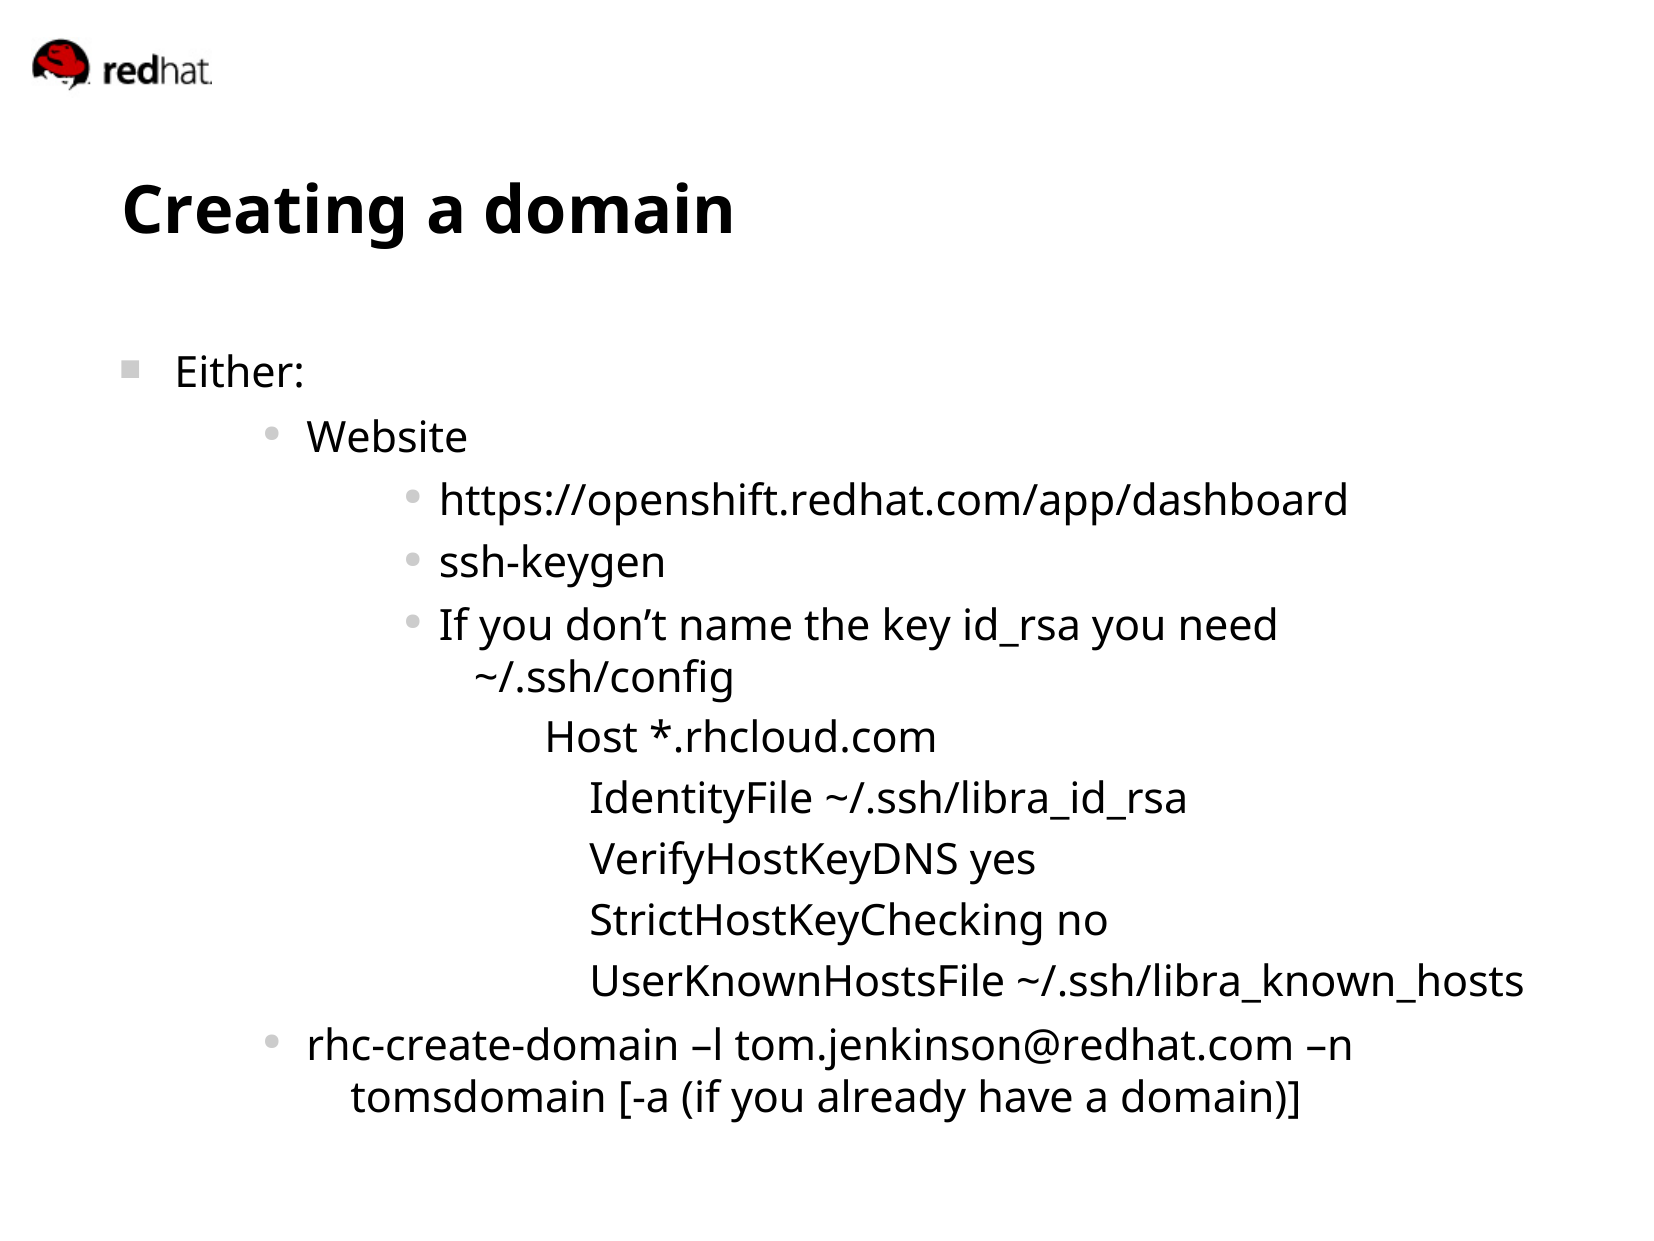

# Creating a domain
Either:
Website
https://openshift.redhat.com/app/dashboard
ssh-keygen
If you don’t name the key id_rsa you need ~/.ssh/config
Host *.rhcloud.com
 IdentityFile ~/.ssh/libra_id_rsa
 VerifyHostKeyDNS yes
 StrictHostKeyChecking no
 UserKnownHostsFile ~/.ssh/libra_known_hosts
rhc-create-domain –l tom.jenkinson@redhat.com –n tomsdomain [-a (if you already have a domain)]